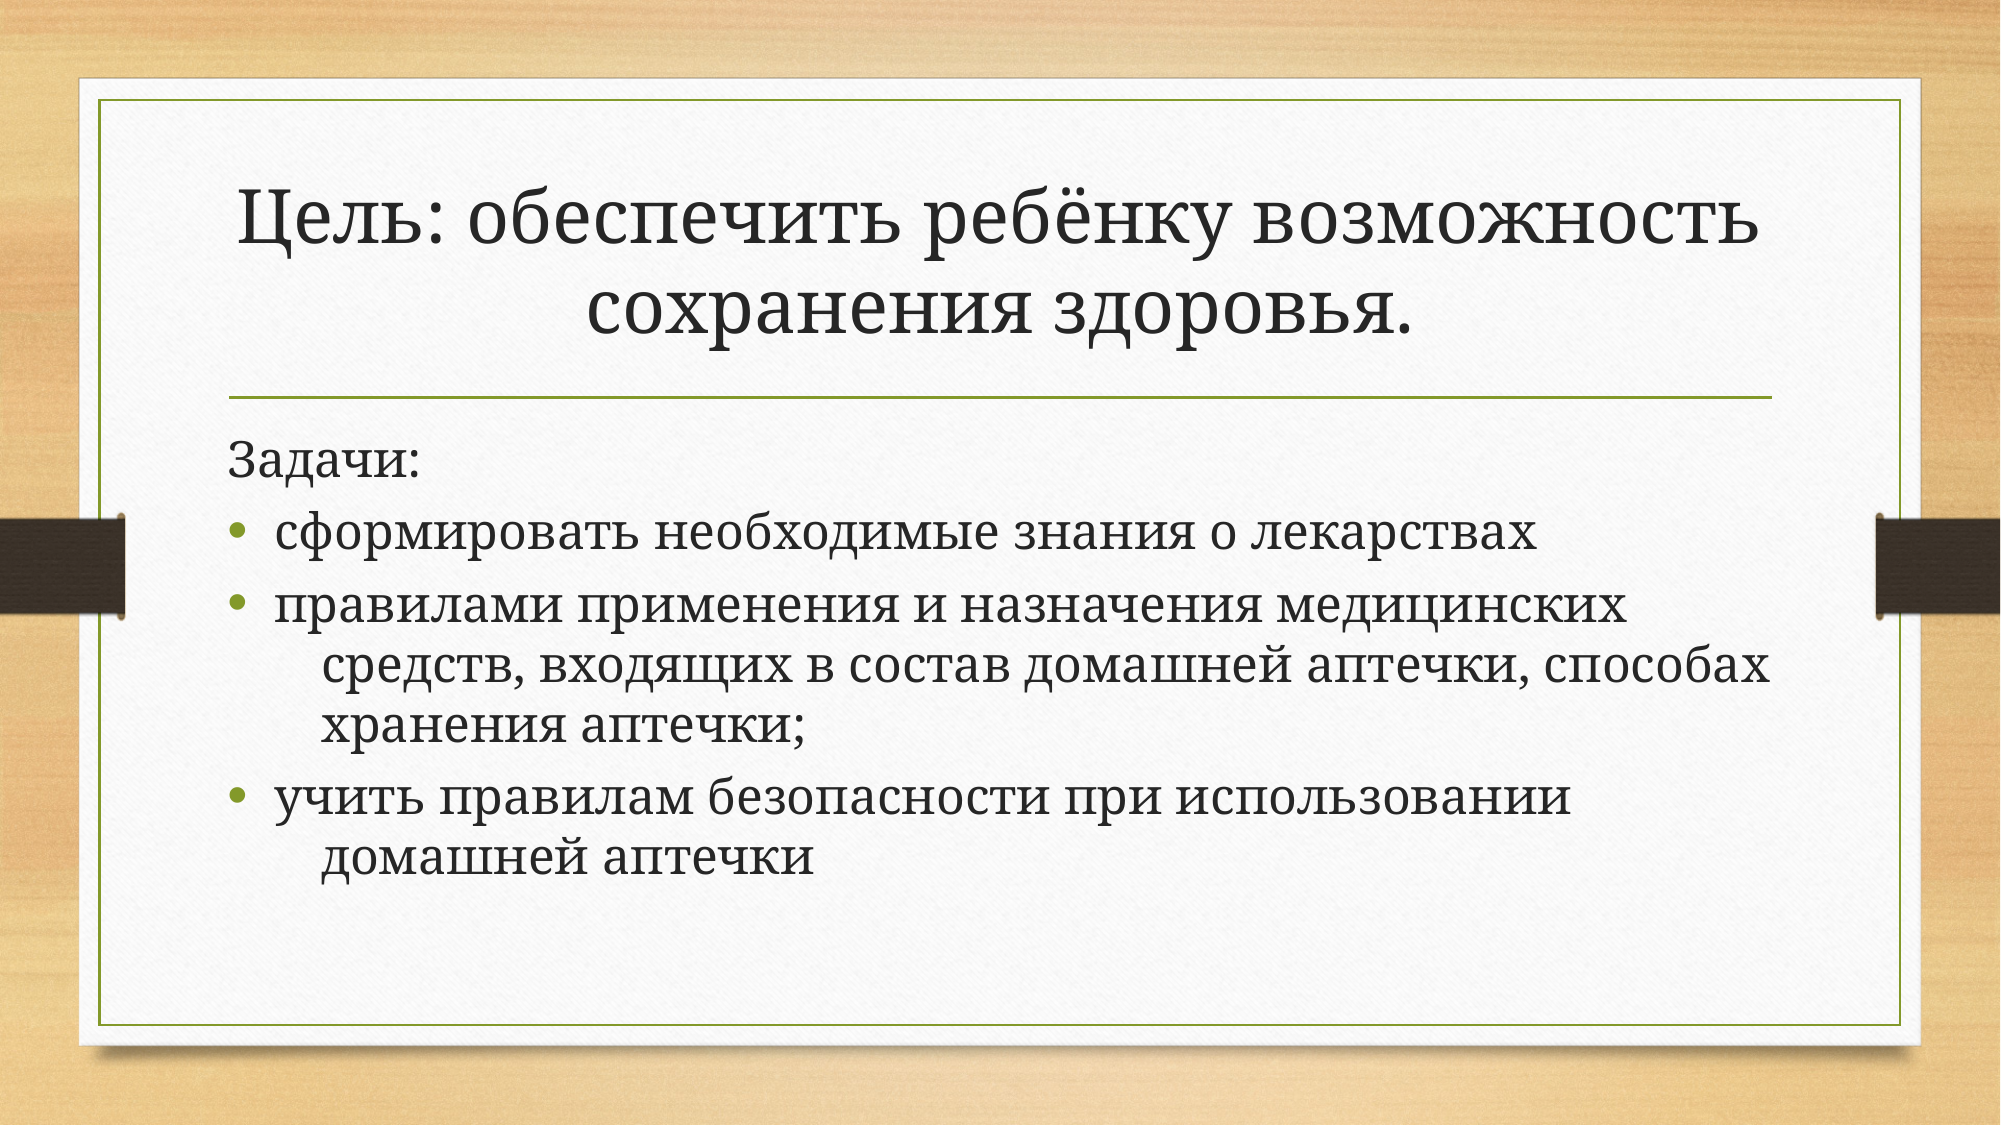

# Цель: обеспечить ребёнку возможность сохранения здоровья.
Задачи:
сформировать необходимые знания о лекарствах
правилами применения и назначения медицинских средств, входящих в состав домашней аптечки, способах хранения аптечки;
учить правилам безопасности при использовании домашней аптечки